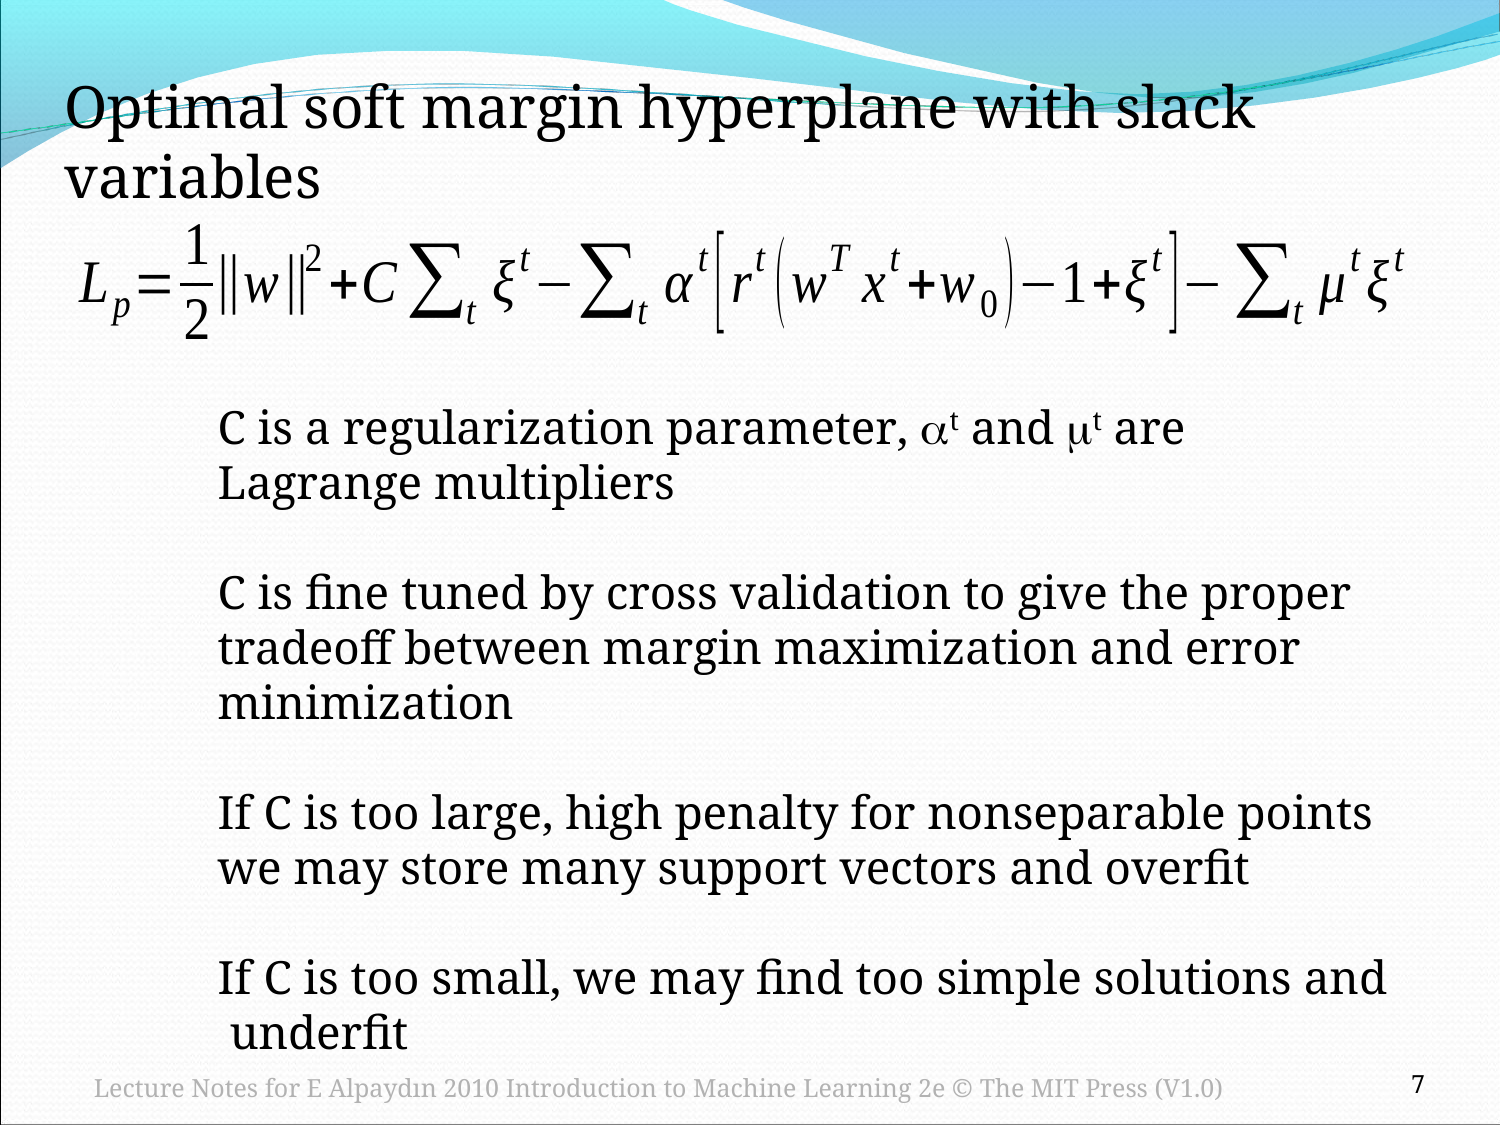

Optimal soft margin hyperplane with slack variables
C is a regularization parameter, t and t are
Lagrange multipliers
C is fine tuned by cross validation to give the proper
tradeoff between margin maximization and error
minimization
If C is too large, high penalty for nonseparable points
we may store many support vectors and overfit
If C is too small, we may find too simple solutions and
 underfit
Lecture Notes for E Alpaydın 2010 Introduction to Machine Learning 2e © The MIT Press (V1.0)